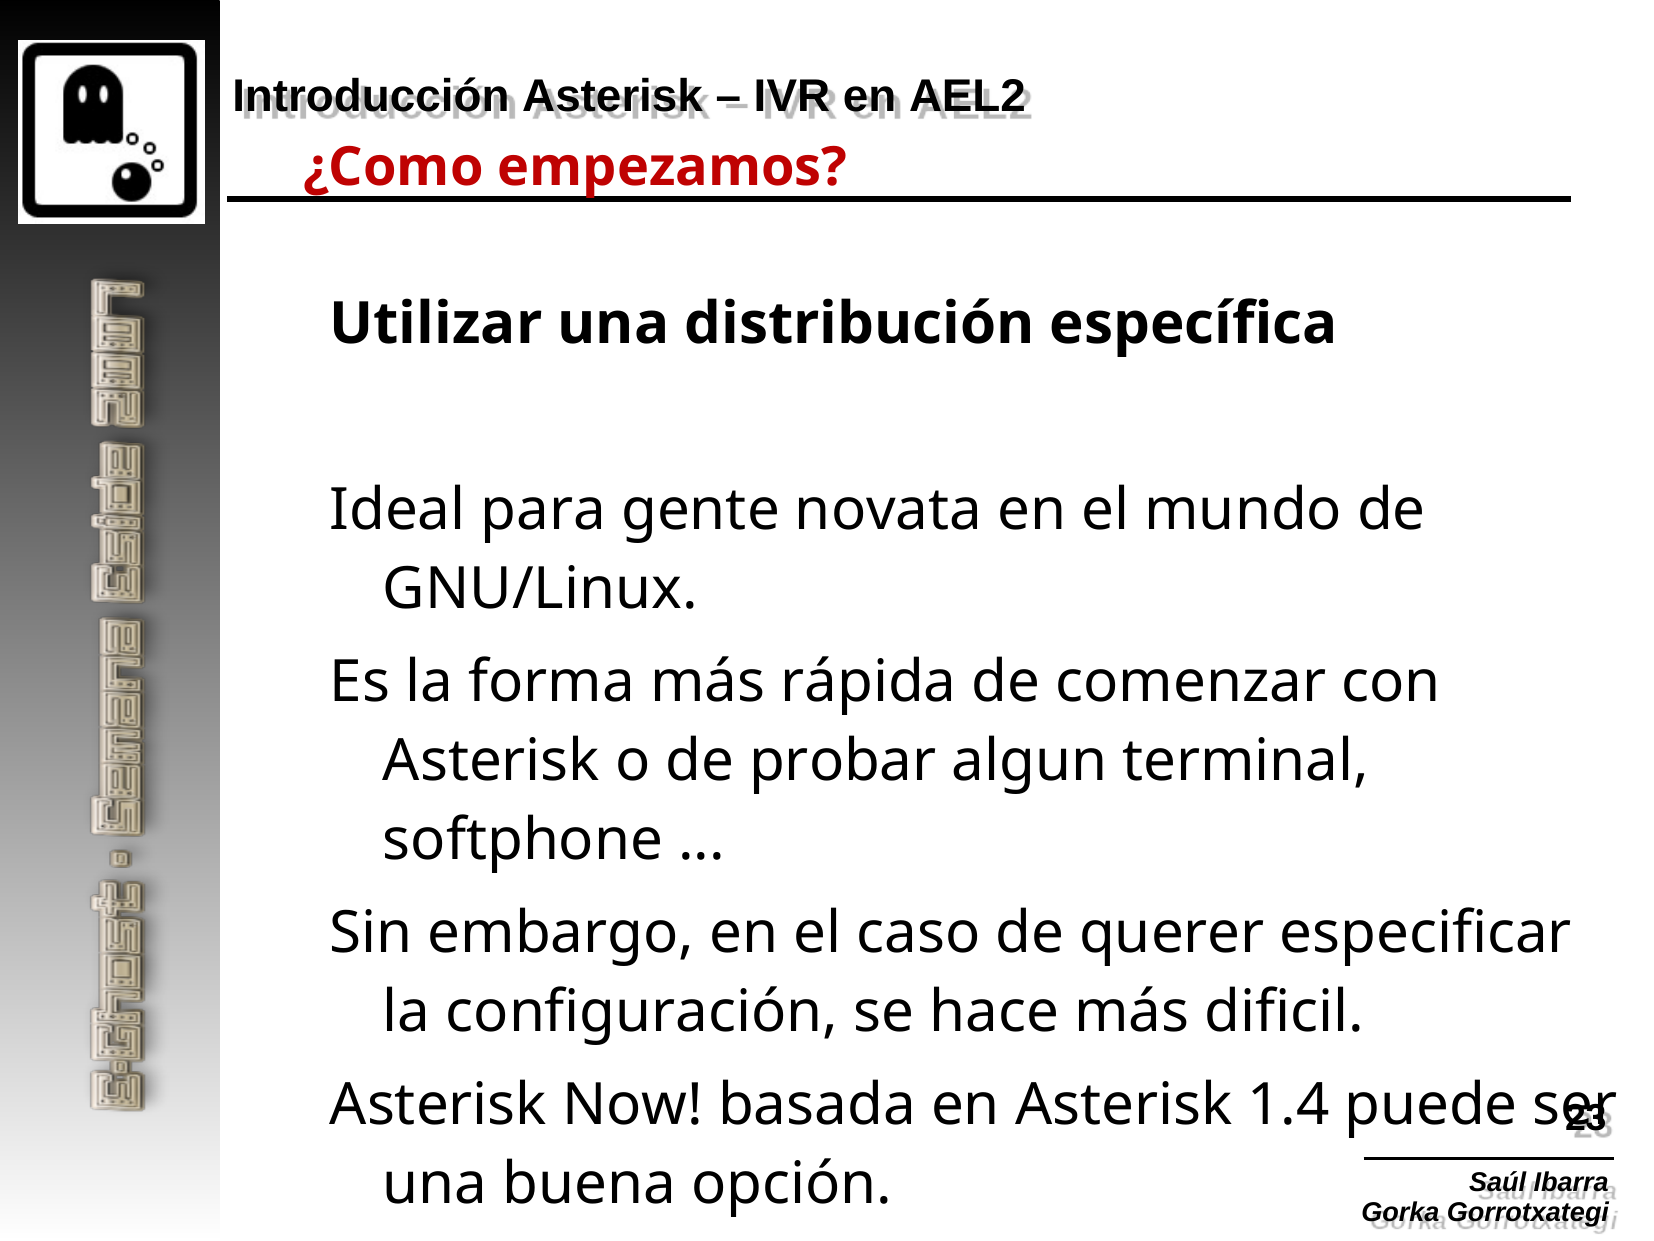

¿Como empezamos?
# Utilizar una distribución específica
Ideal para gente novata en el mundo de GNU/Linux.
Es la forma más rápida de comenzar con Asterisk o de probar algun terminal, softphone ...
Sin embargo, en el caso de querer especificar la configuración, se hace más dificil.
Asterisk Now! basada en Asterisk 1.4 puede ser una buena opción.